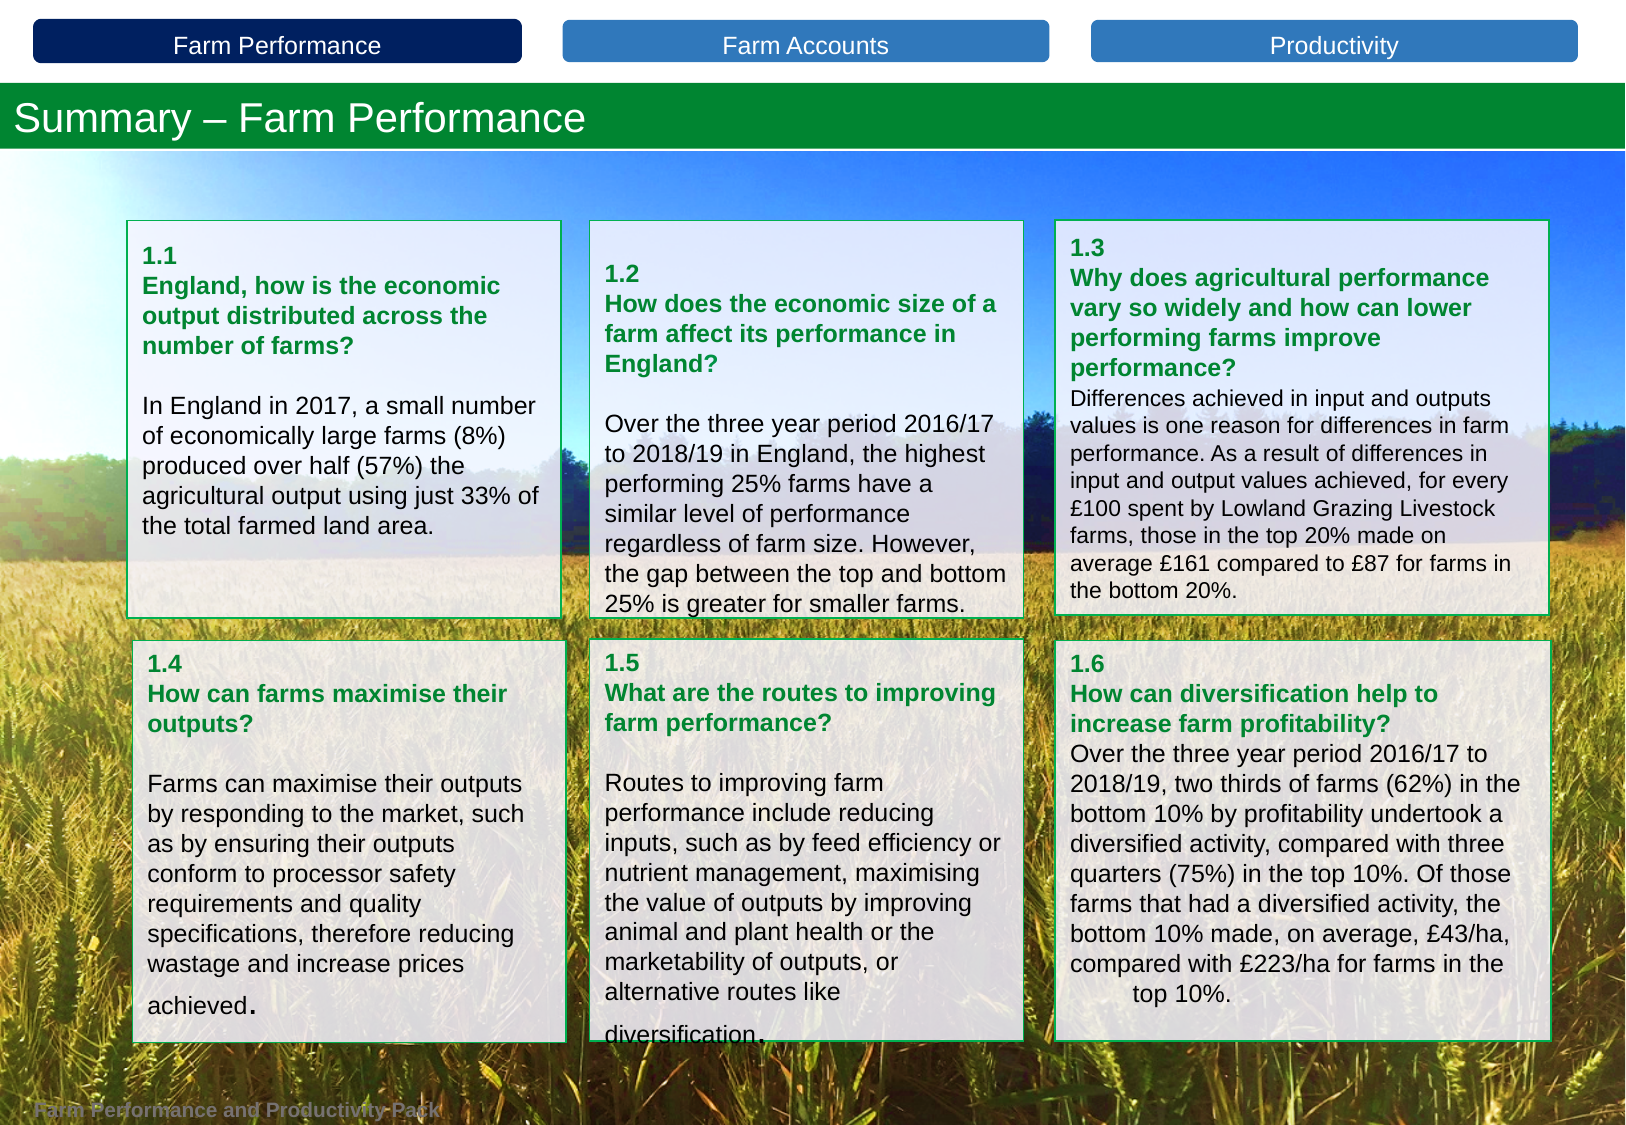

Farm Performance
Farm Accounts
Productivity
Summary – Farm Performance
# Summary – Farm performance
1.3
Why does agricultural performance vary so widely and how can lower performing farms improve performance?
Differences achieved in input and outputs values is one reason for differences in farm performance. As a result of differences in input and output values achieved, for every £100 spent by Lowland Grazing Livestock farms, those in the top 20% made on average £161 compared to £87 for farms in the bottom 20%.
1.1
England, how is the economic output distributed across the number of farms?
In England in 2017, a small number of economically large farms (8%) produced over half (57%) the agricultural output using just 33% of the total farmed land area.
1.2
How does the economic size of a farm affect its performance in England?
Over the three year period 2016/17 to 2018/19 in England, the highest performing 25% farms have a similar level of performance regardless of farm size. However, the gap between the top and bottom 25% is greater for smaller farms.
1.5
What are the routes to improving farm performance?
Routes to improving farm performance include reducing inputs, such as by feed efficiency or nutrient management, maximising the value of outputs by improving animal and plant health or the marketability of outputs, or alternative routes like diversification.
1.4
How can farms maximise their outputs?
Farms can maximise their outputs by responding to the market, such as by ensuring their outputs conform to processor safety requirements and quality specifications, therefore reducing wastage and increase prices achieved.
1.6
How can diversification help to increase farm profitability?
Over the three year period 2016/17 to 2018/19, two thirds of farms (62%) in the bottom 10% by profitability undertook a diversified activity, compared with three quarters (75%) in the top 10%. Of those farms that had a diversified activity, the bottom 10% made, on average, £43/ha, compared with £223/ha for farms in the top 10%.
Farm Performance and Productivity Pack